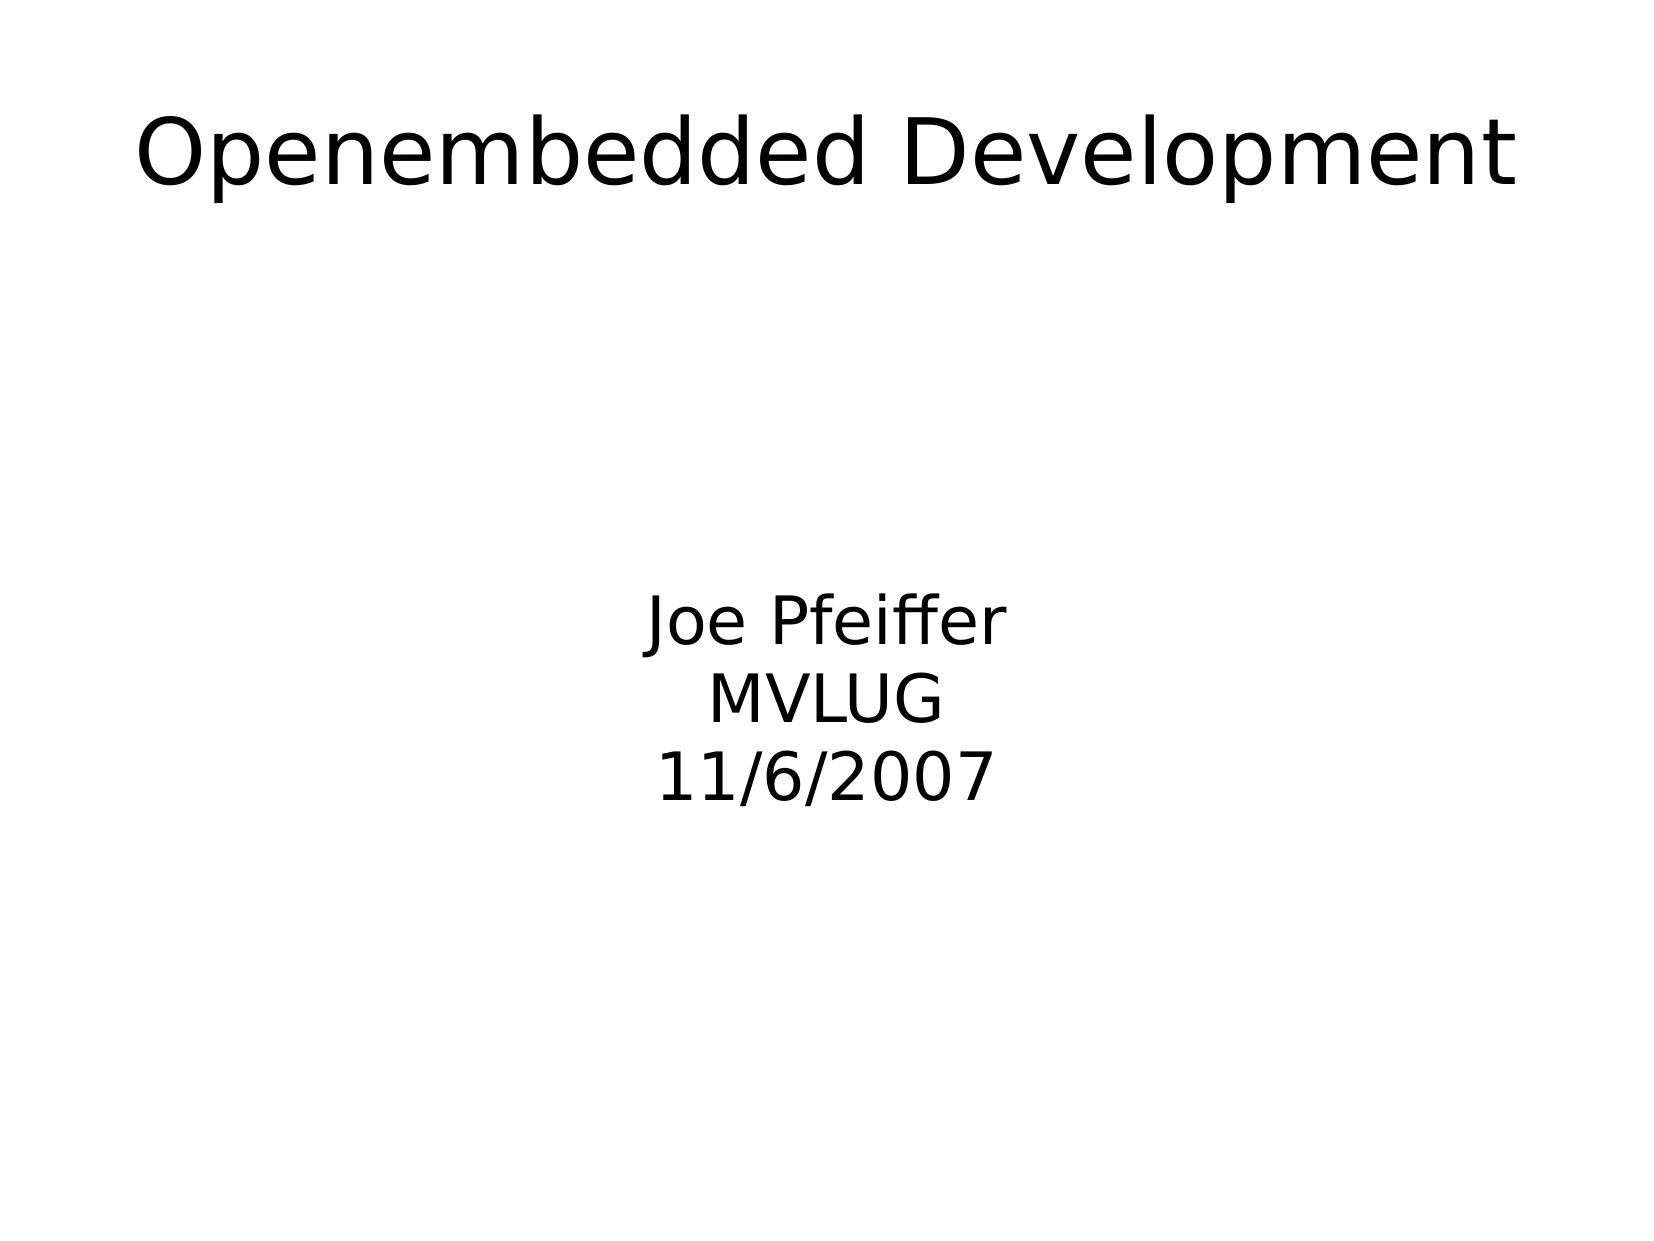

# Openembedded Development
Joe Pfeiffer
MVLUG
11/6/2007